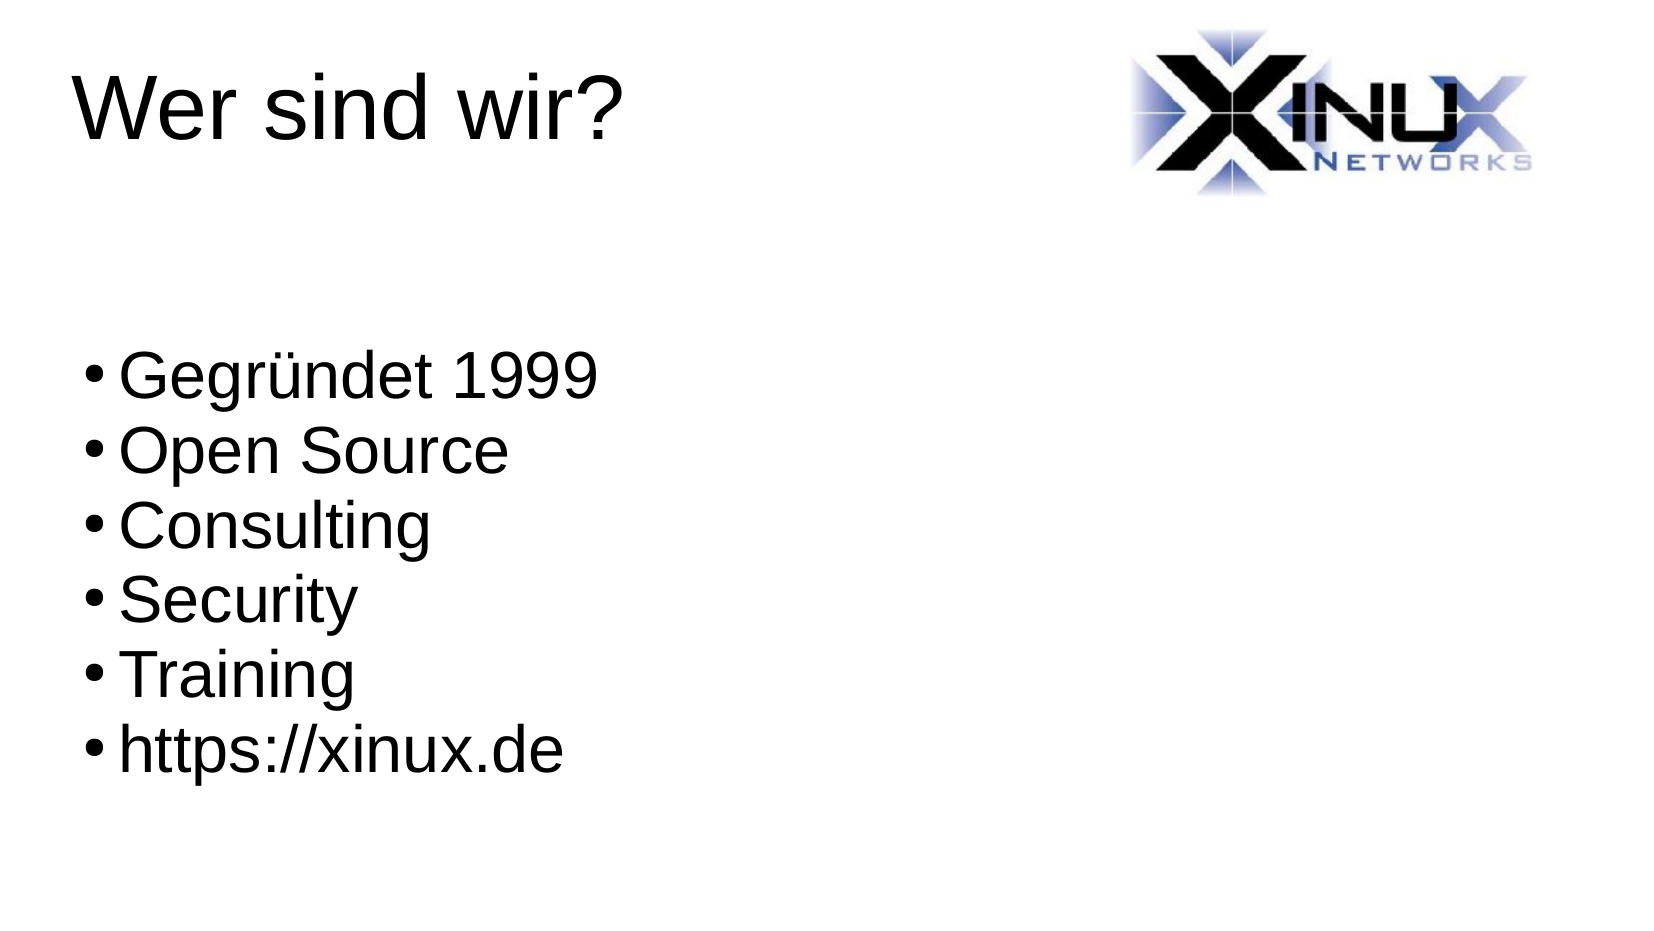

# Wer sind wir?
Gegründet 1999
Open Source
Consulting
Security
Training
https://xinux.de